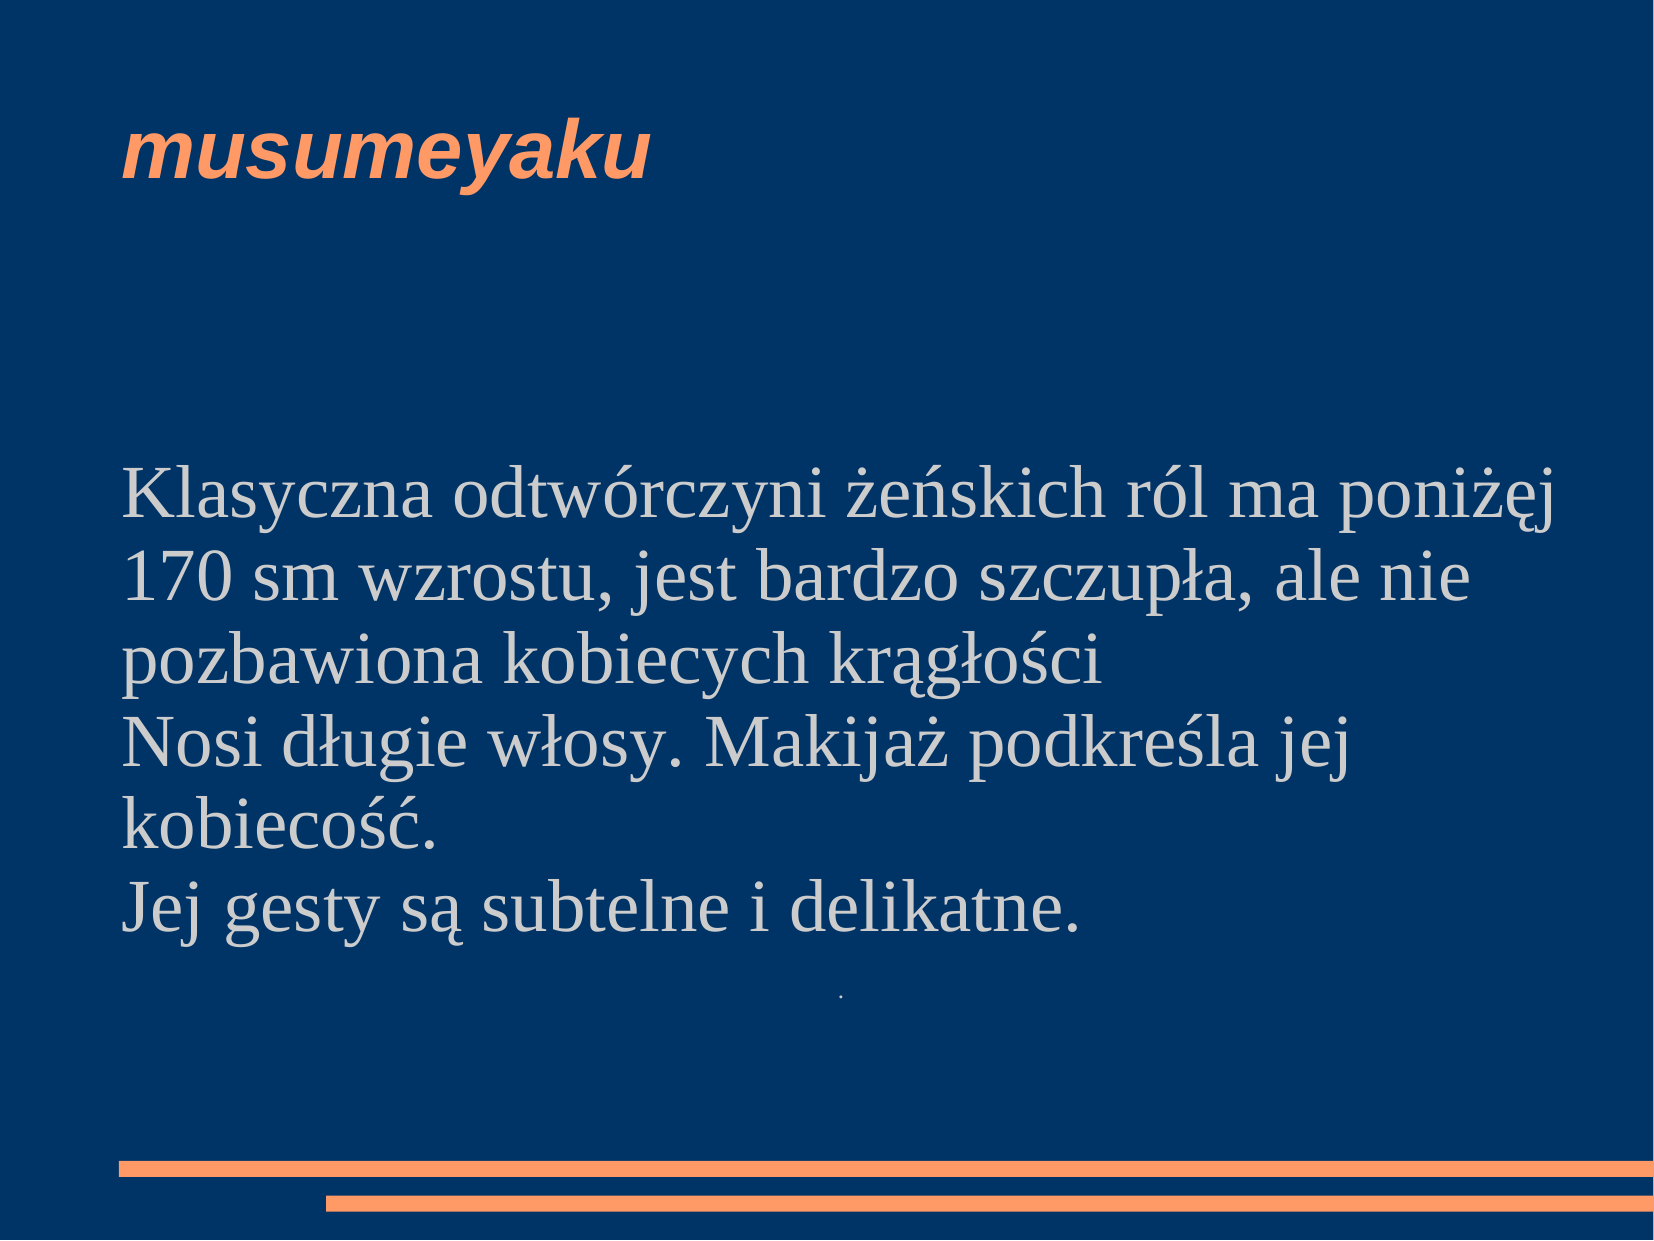

# musumeyaku
Klasyczna odtwórczyni żeńskich ról ma poniżęj 170 sm wzrostu, jest bardzo szczupła, ale nie pozbawiona kobiecych krągłości
Nosi długie włosy. Makijaż podkreśla jej kobiecość.
Jej gesty są subtelne i delikatne.
.